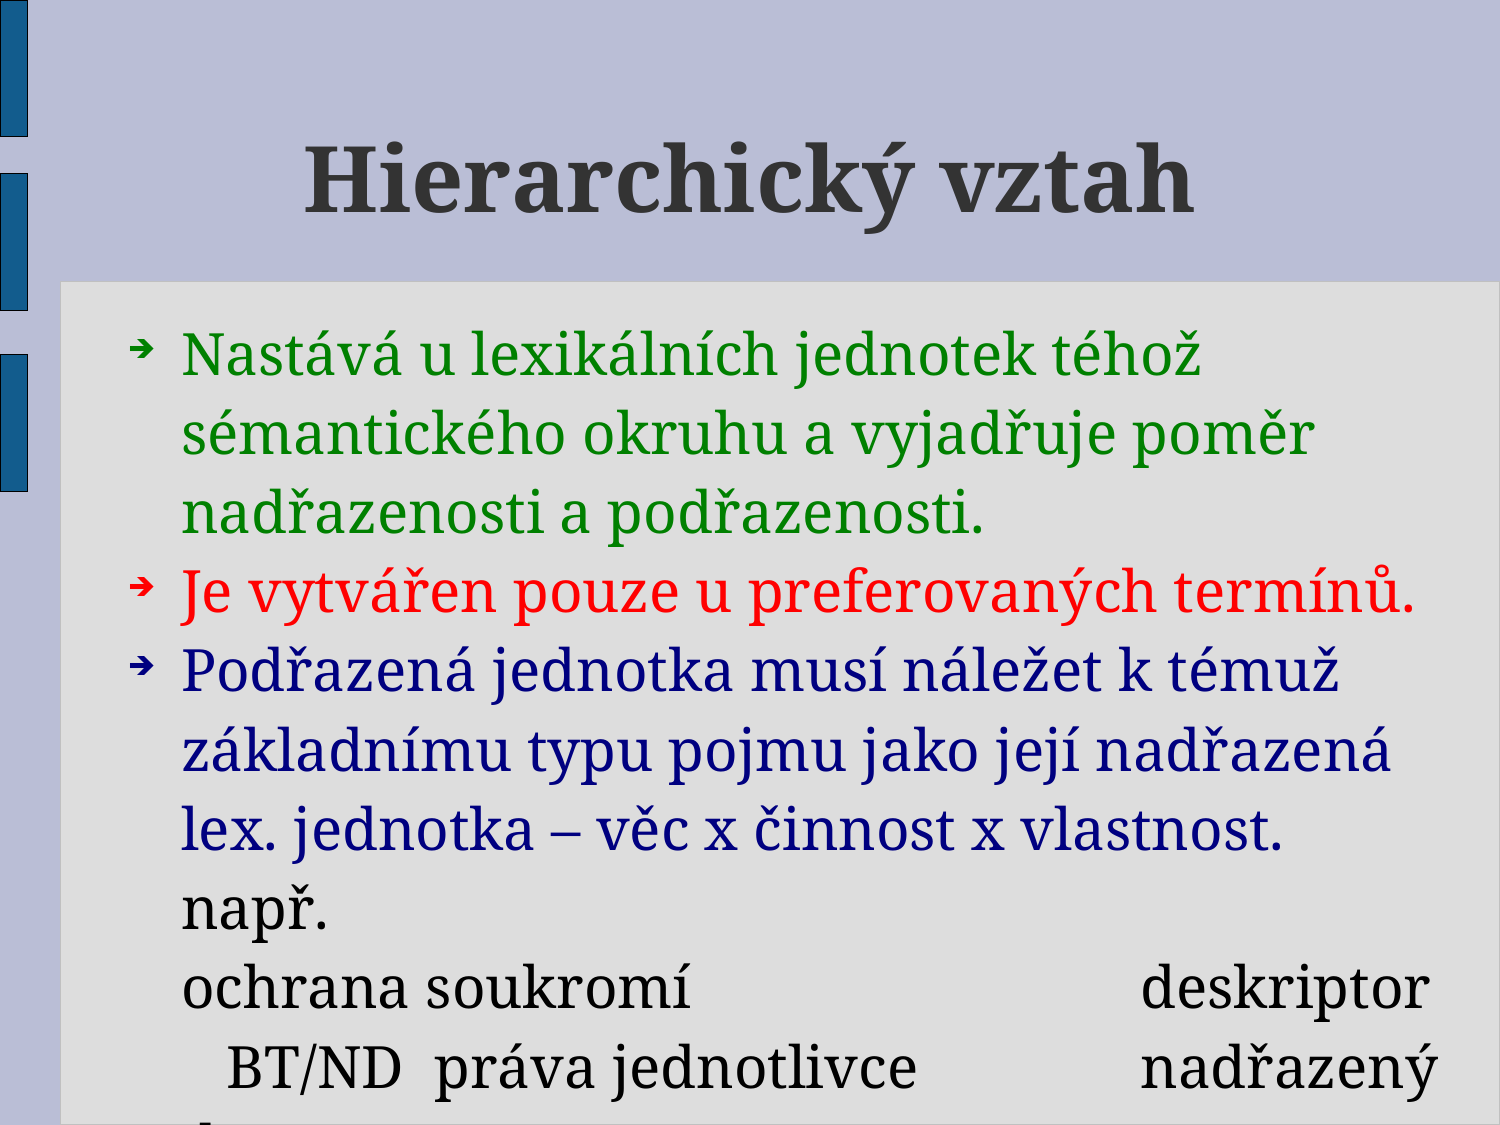

# Hierarchický vztah
Nastává u lexikálních jednotek téhož sémantického okruhu a vyjadřuje poměr nadřazenosti a podřazenosti.
Je vytvářen pouze u preferovaných termínů.
Podřazená jednotka musí náležet k témuž základnímu typu pojmu jako její nadřazená lex. jednotka – věc x činnost x vlastnost.
např.
ochrana soukromí 	deskriptor
 BT/ND práva jednotlivce 		nadřazený d.
 NT/PD ochrana komunikací 		podřazený d.